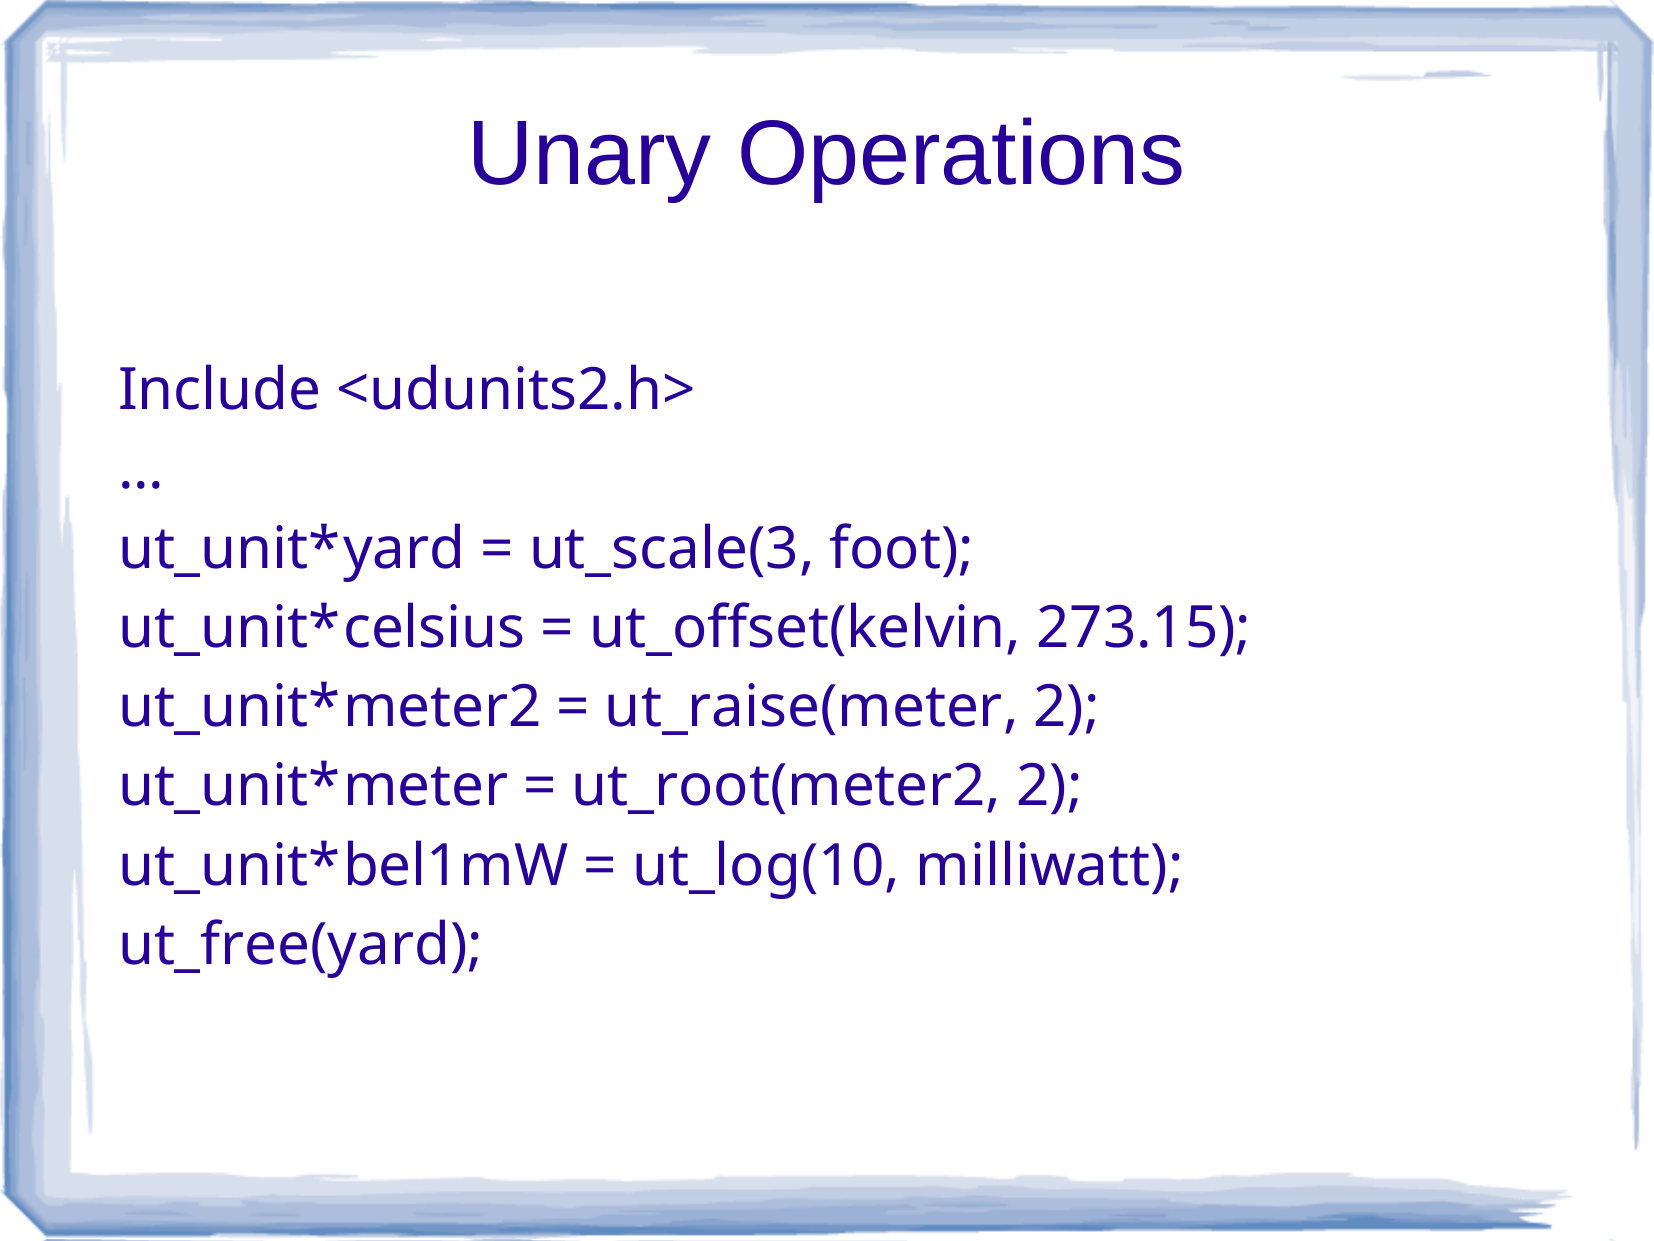

# Unary Operations
Include <udunits2.h>
...
ut_unit*	yard = ut_scale(3, foot);
ut_unit*	celsius = ut_offset(kelvin, 273.15);
ut_unit*	meter2 = ut_raise(meter, 2);
ut_unit*	meter = ut_root(meter2, 2);
ut_unit*	bel1mW = ut_log(10, milliwatt);
ut_free(yard);